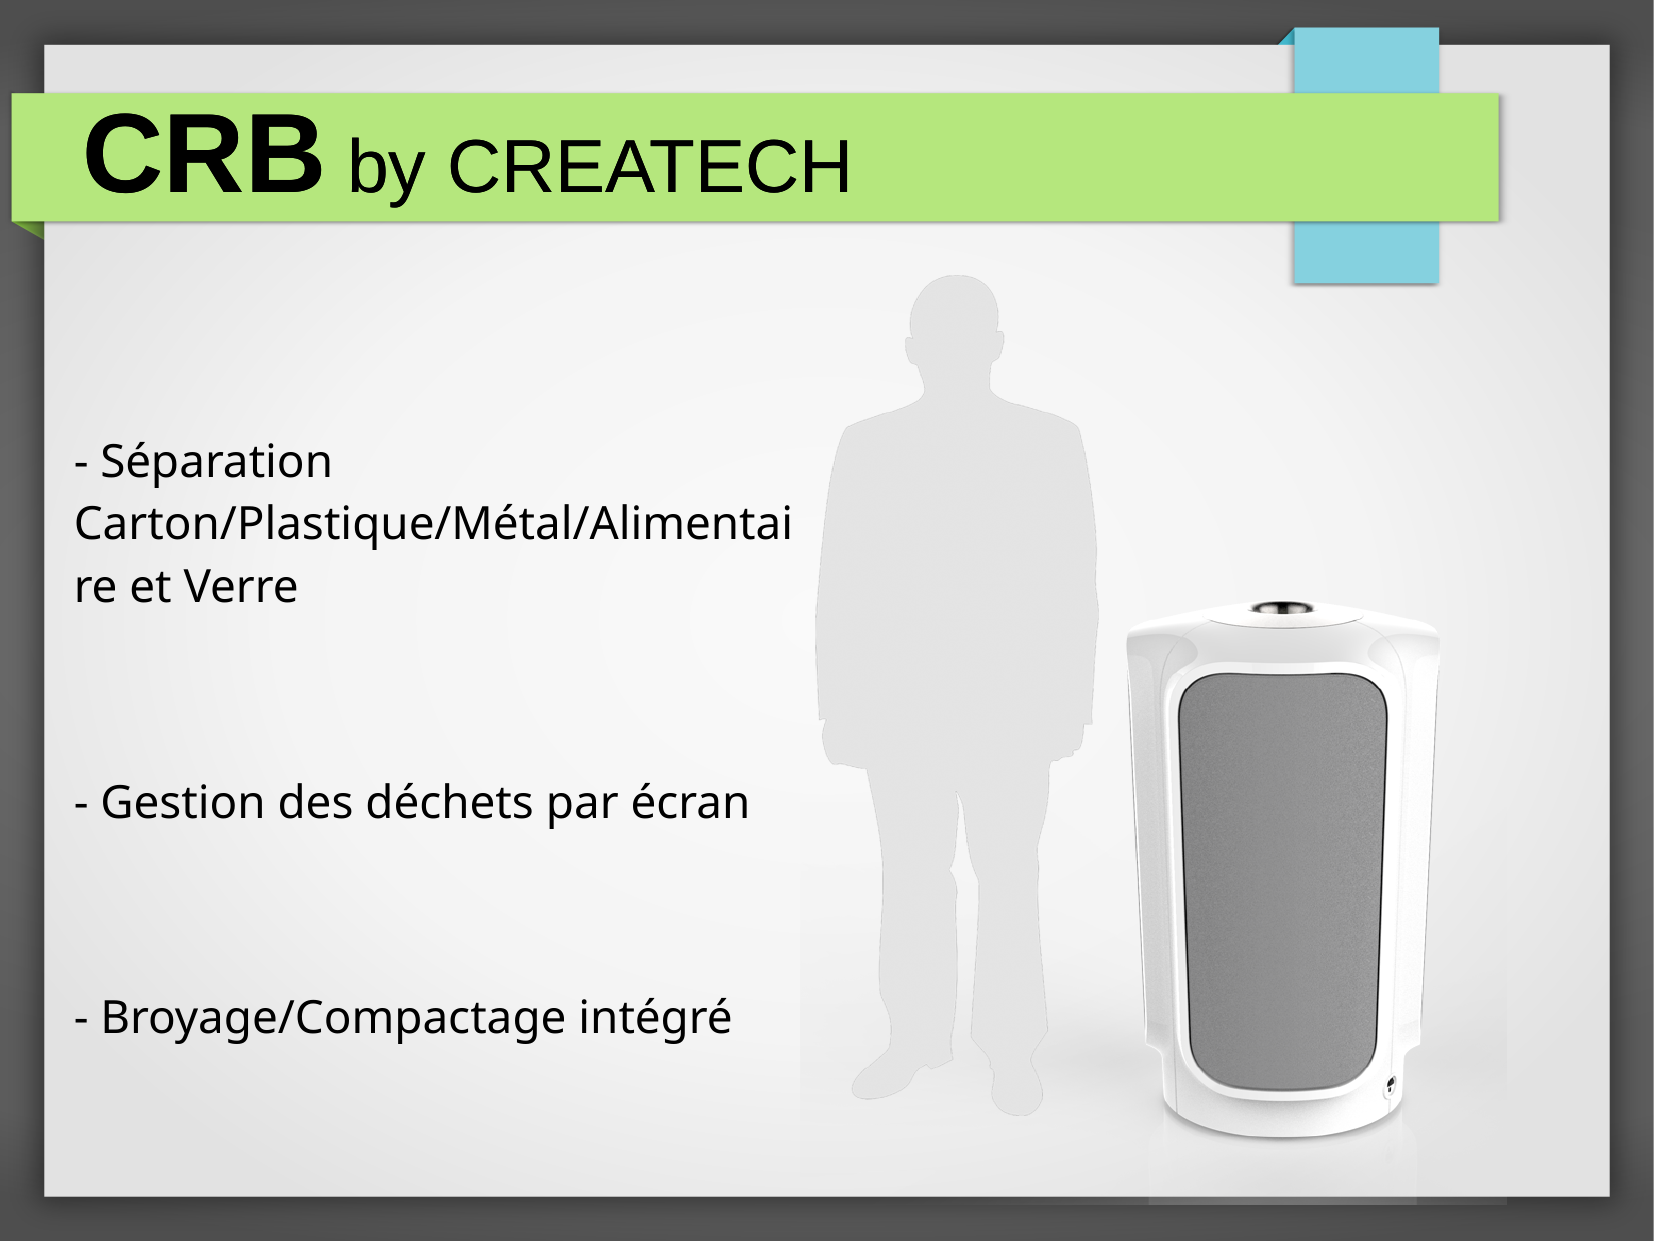

# CRB by CREATECH
CRB by CREATECH
- Séparation Carton/Plastique/Métal/Alimentaire et Verre
- Gestion des déchets par écran
- Broyage/Compactage intégré